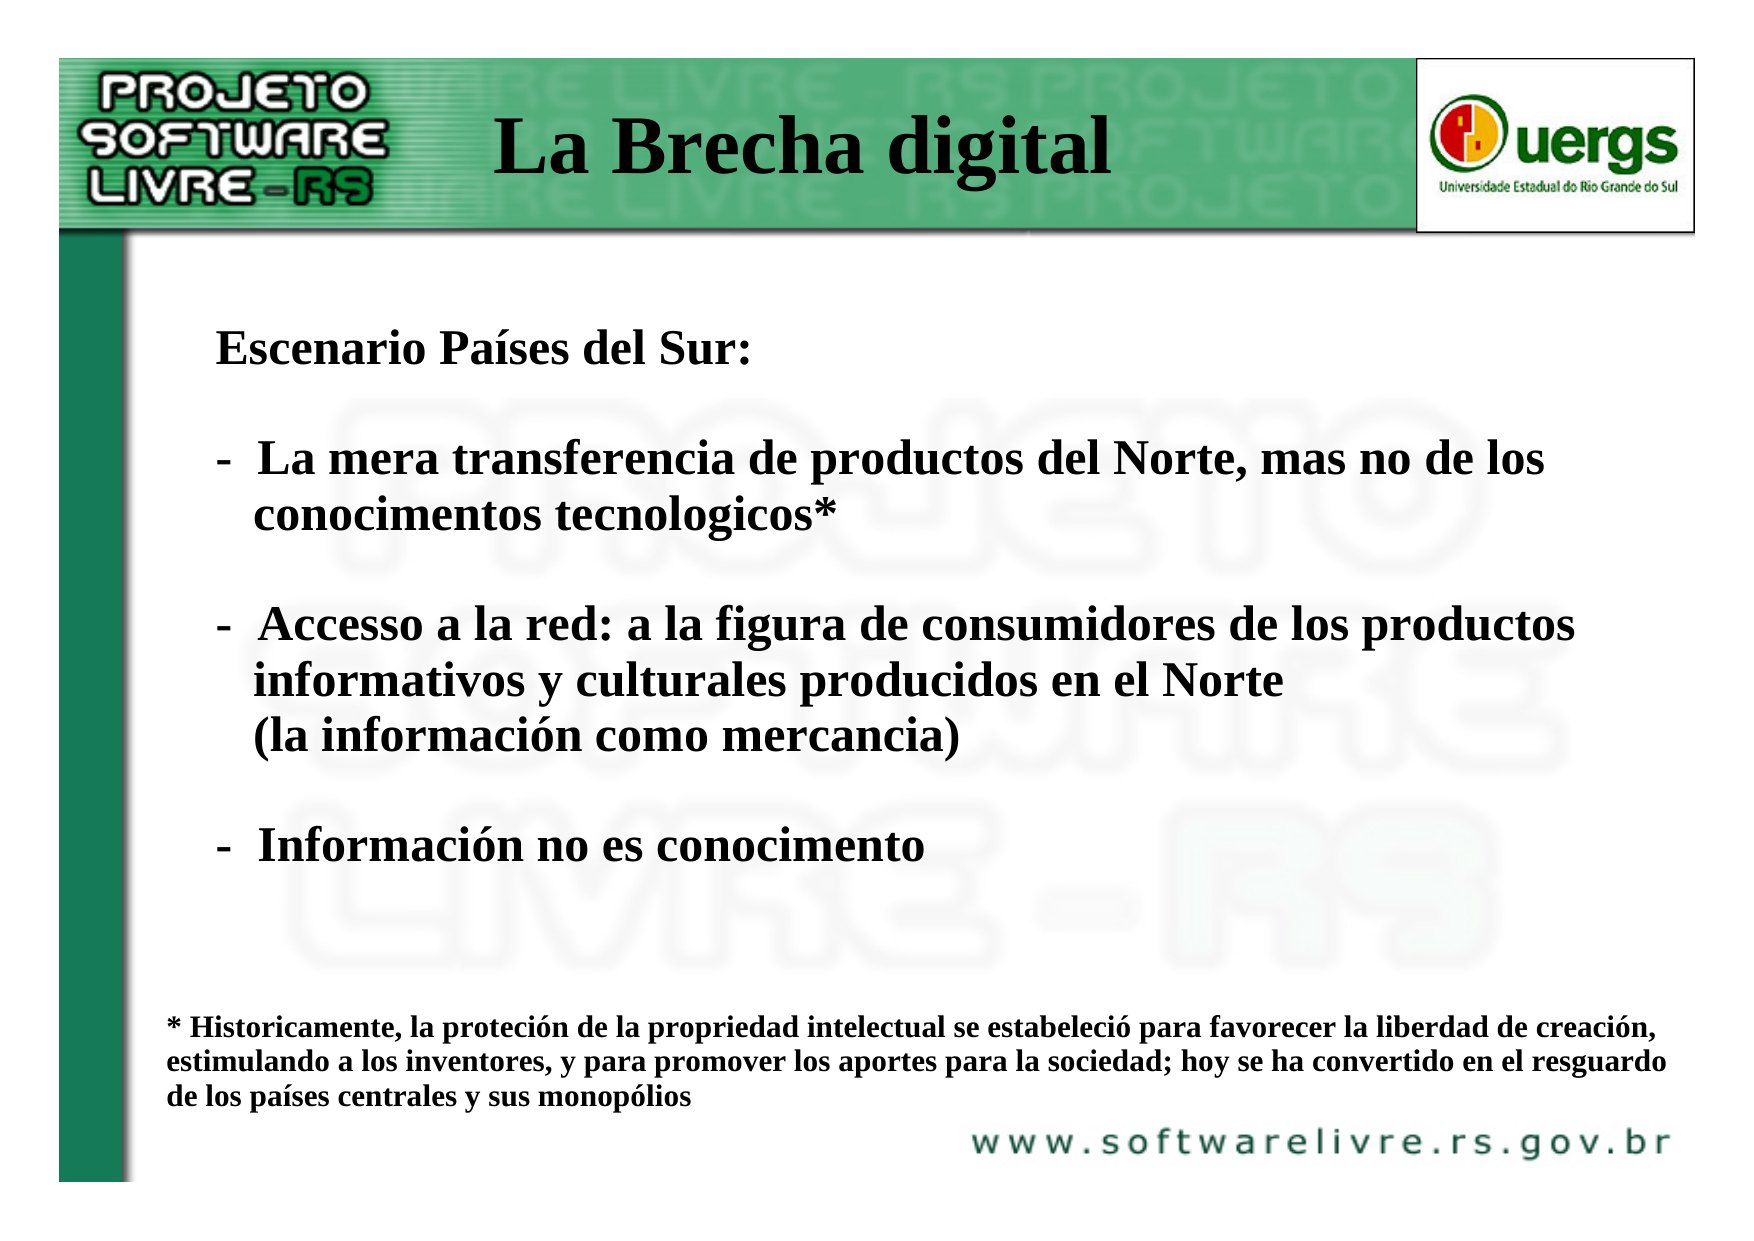

La Brecha digital
Escenario Países del Sur:
- La mera transferencia de productos del Norte, mas no de los
 conocimentos tecnologicos*
- Accesso a la red: a la figura de consumidores de los productos
 informativos y culturales producidos en el Norte
 (la información como mercancia)
- Información no es conocimento
* Historicamente, la proteción de la propriedad intelectual se estabeleció para favorecer la liberdad de creación,
estimulando a los inventores, y para promover los aportes para la sociedad; hoy se ha convertido en el resguardo
de los países centrales y sus monopólios